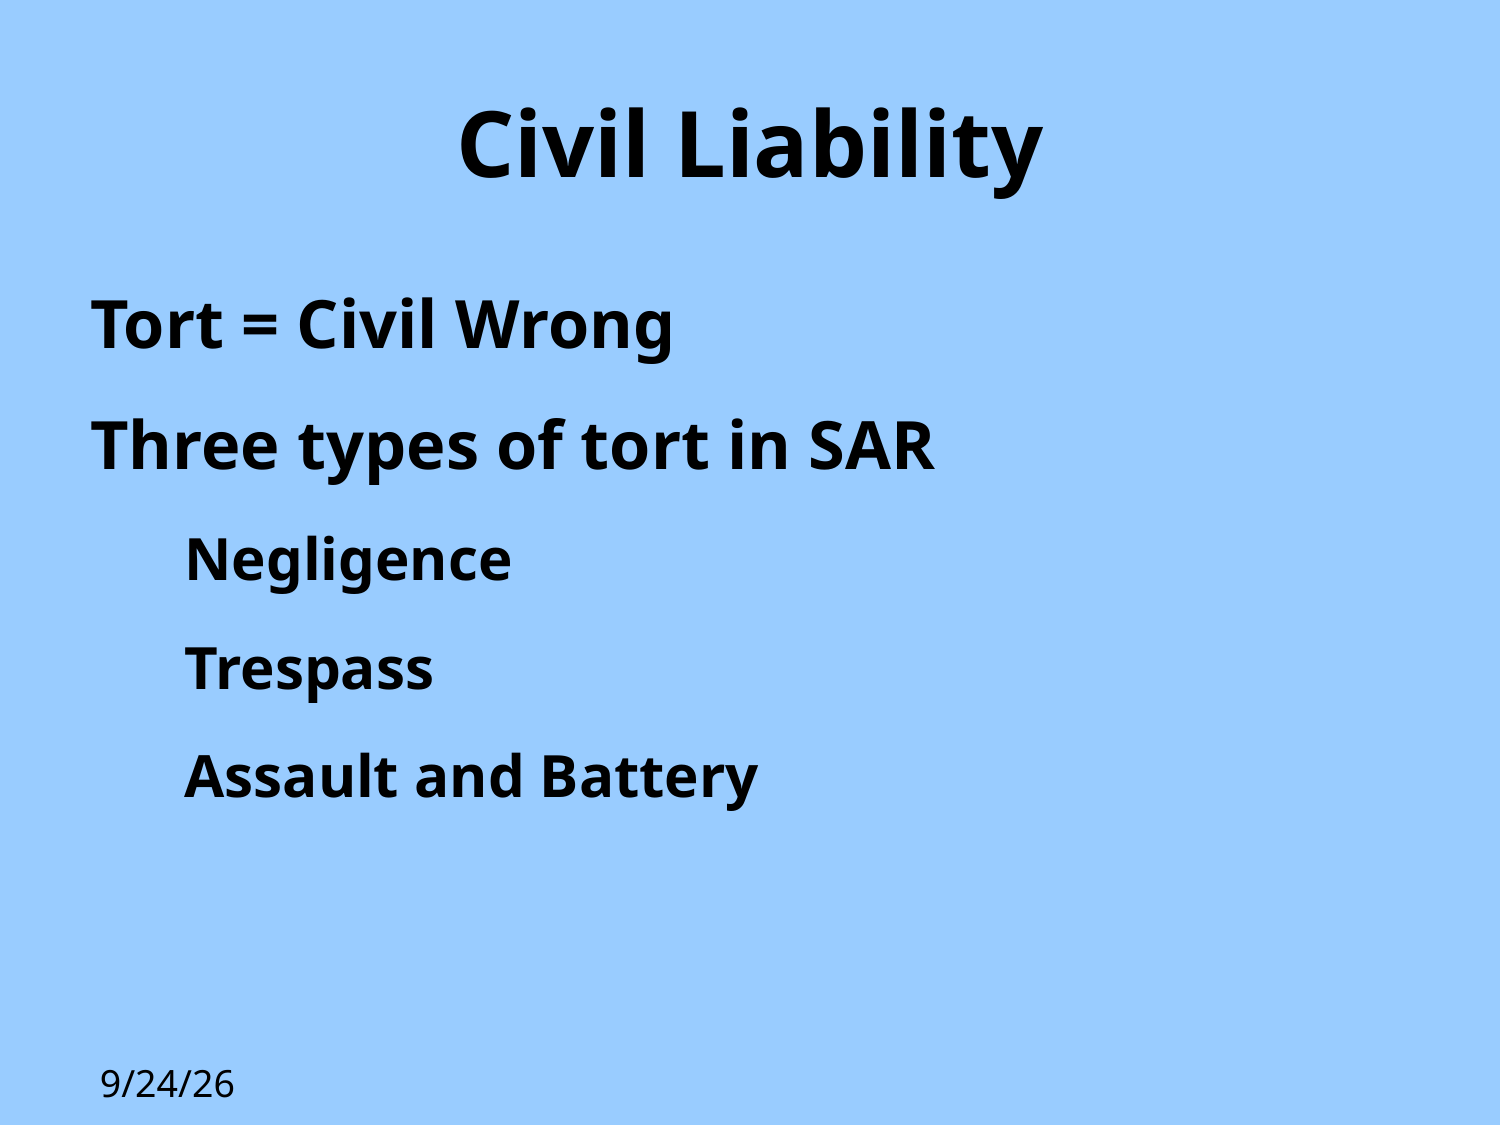

#
Civil Liability
Tort = Civil Wrong
Three types of tort in SAR
Negligence
Trespass
Assault and Battery